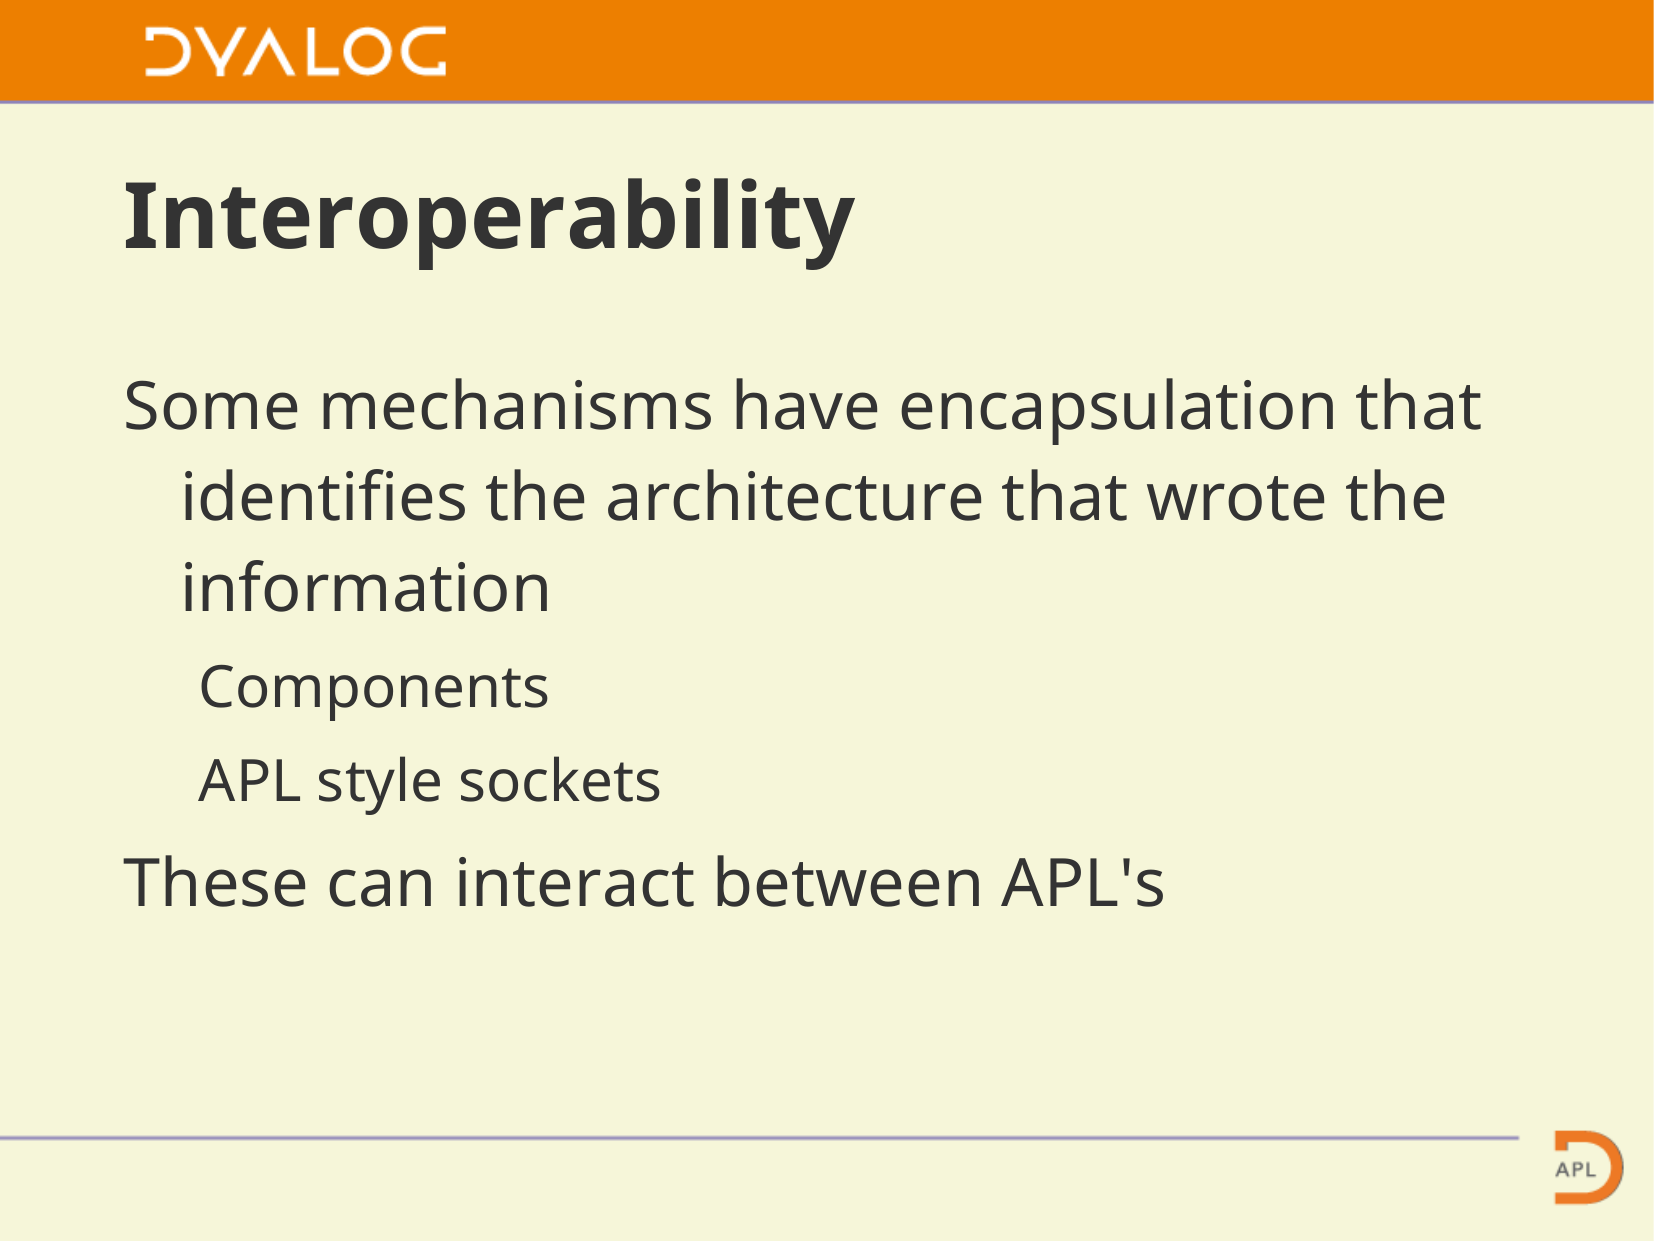

# Interoperability
Some mechanisms have encapsulation that identifies the architecture that wrote the information
Components
APL style sockets
These can interact between APL's